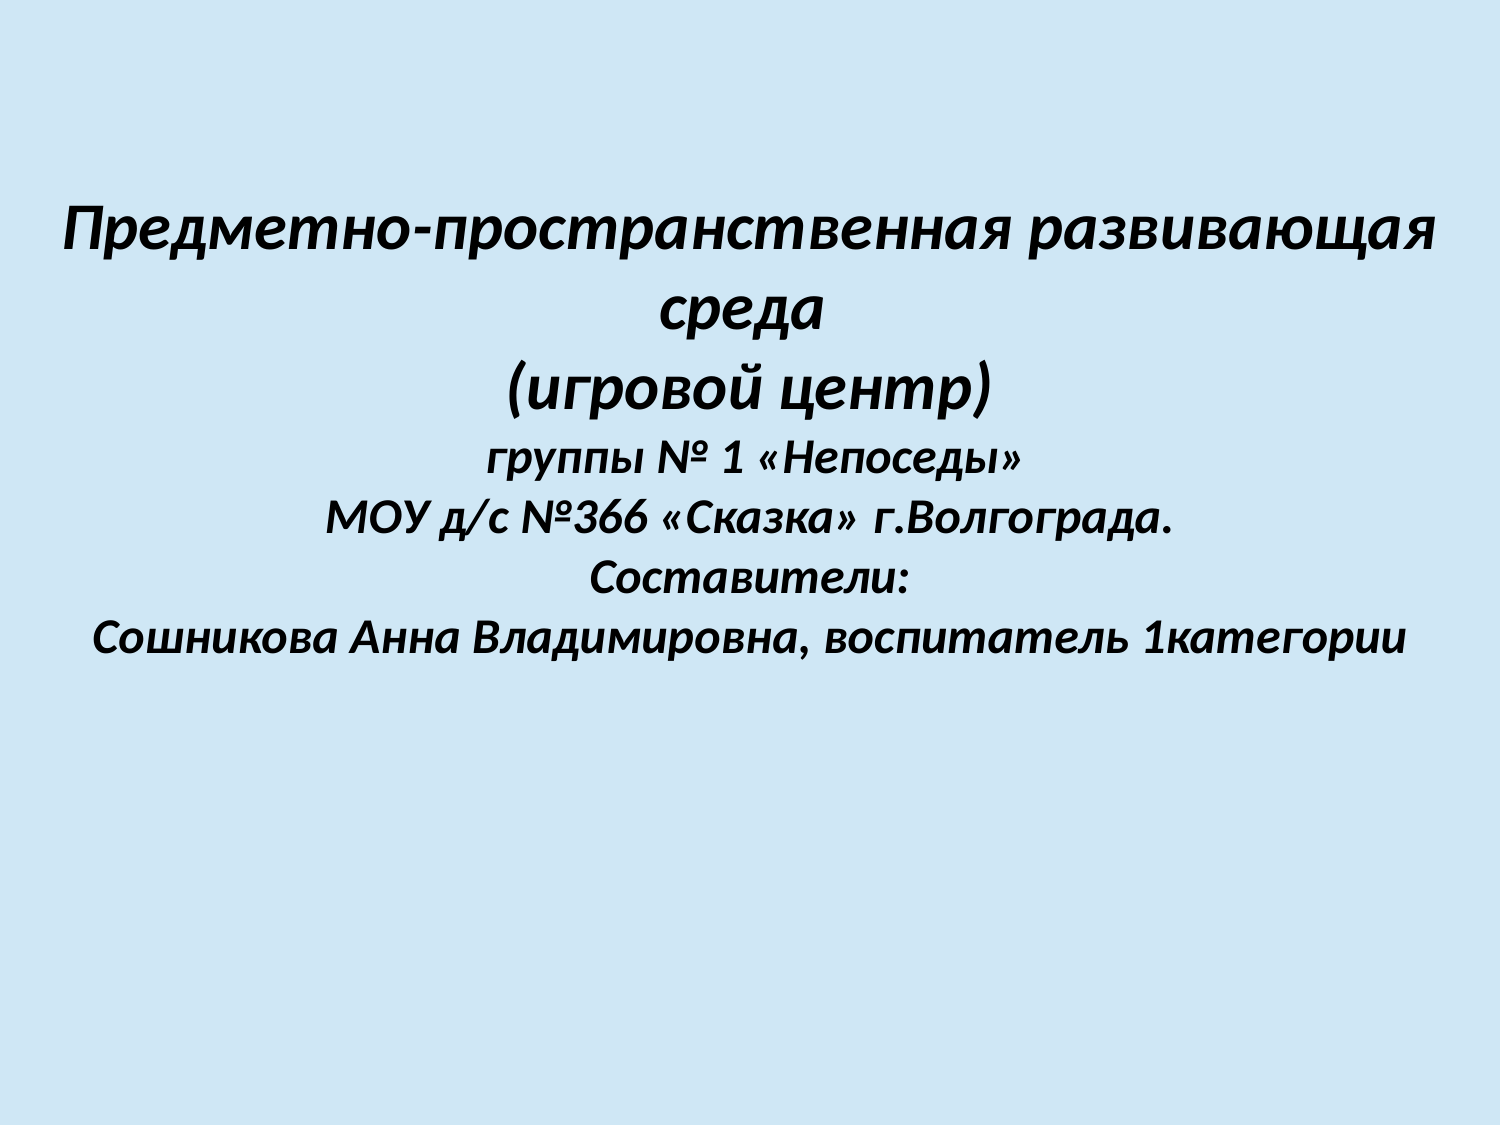

Предметно-пространственная развивающая среда
(игровой центр)
 группы № 1 «Непоседы»
МОУ д/с №366 «Сказка» г.Волгограда.
Составители:
Сошникова Анна Владимировна, воспитатель 1категории